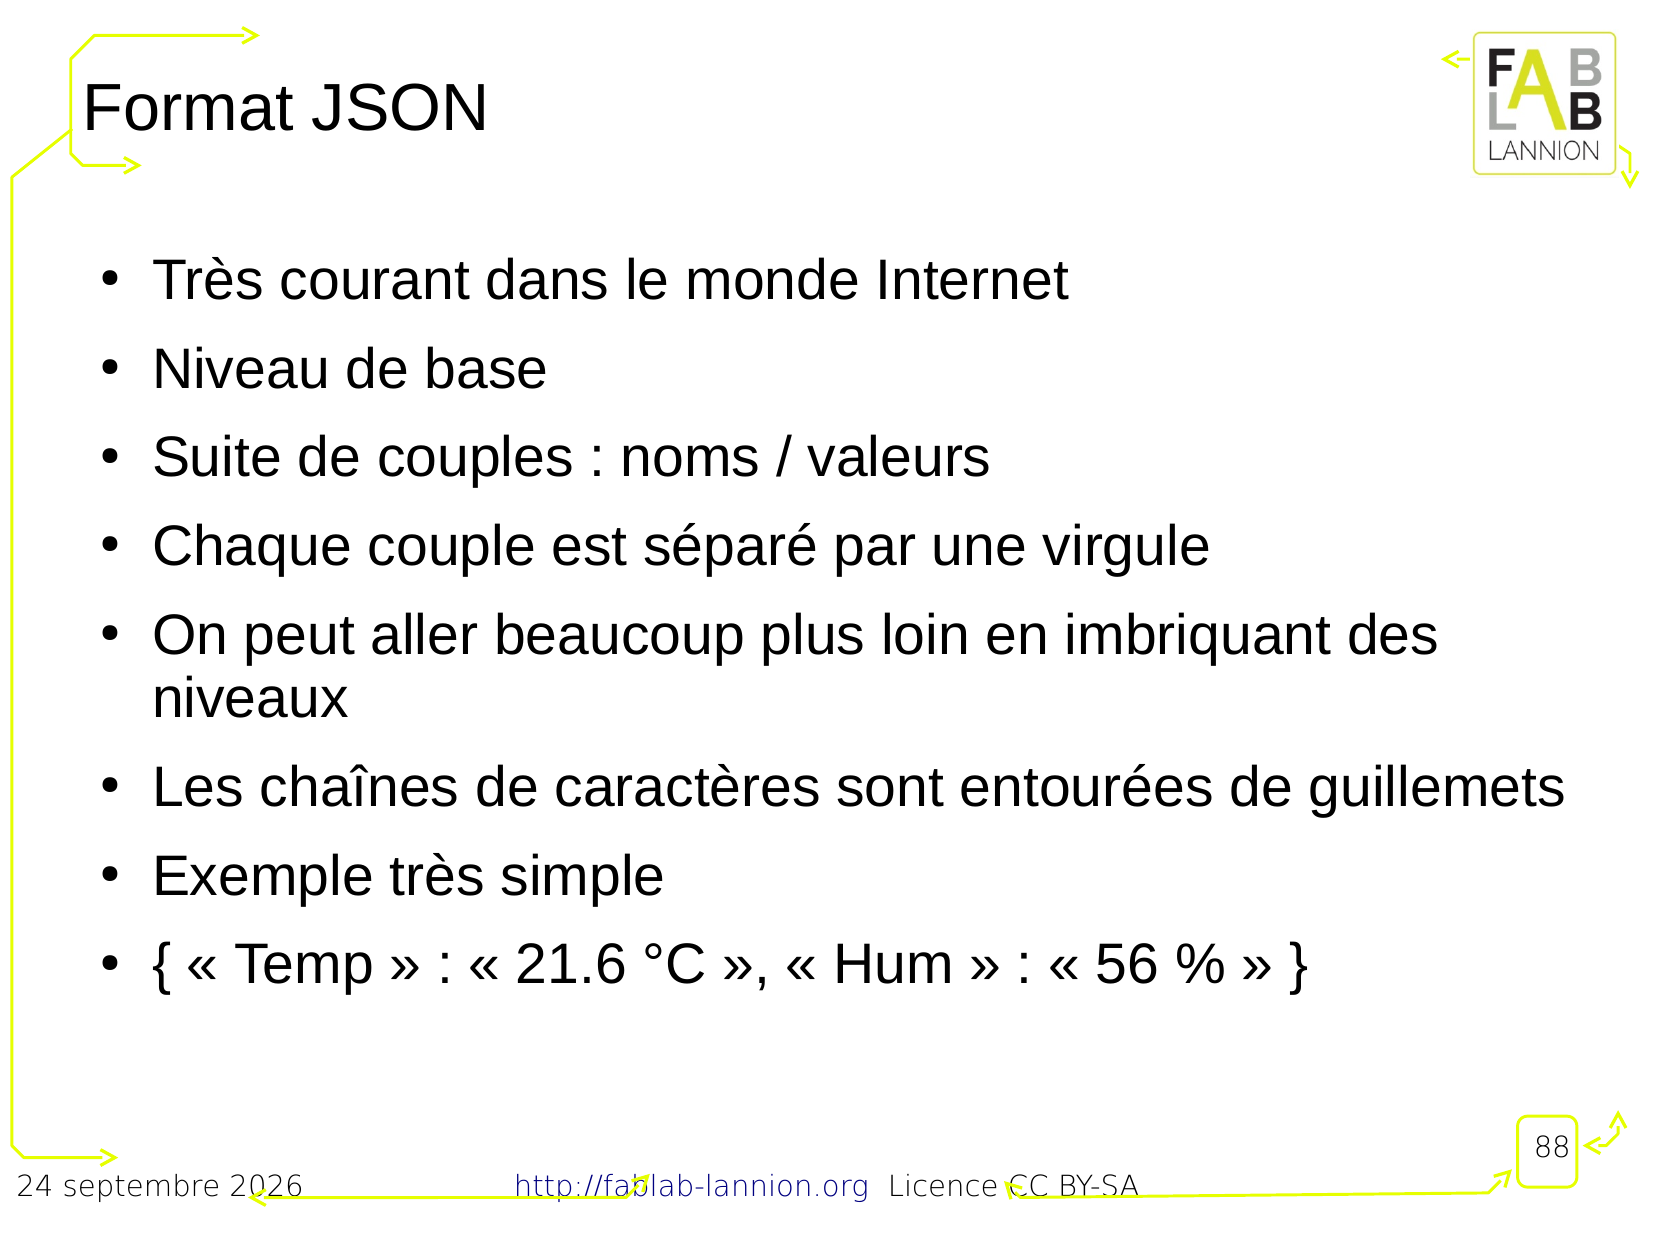

# Format JSON
Très courant dans le monde Internet
Niveau de base
Suite de couples : noms / valeurs
Chaque couple est séparé par une virgule
On peut aller beaucoup plus loin en imbriquant des niveaux
Les chaînes de caractères sont entourées de guillemets
Exemple très simple
{ « Temp » : « 21.6 °C », « Hum » : « 56 % » }
88